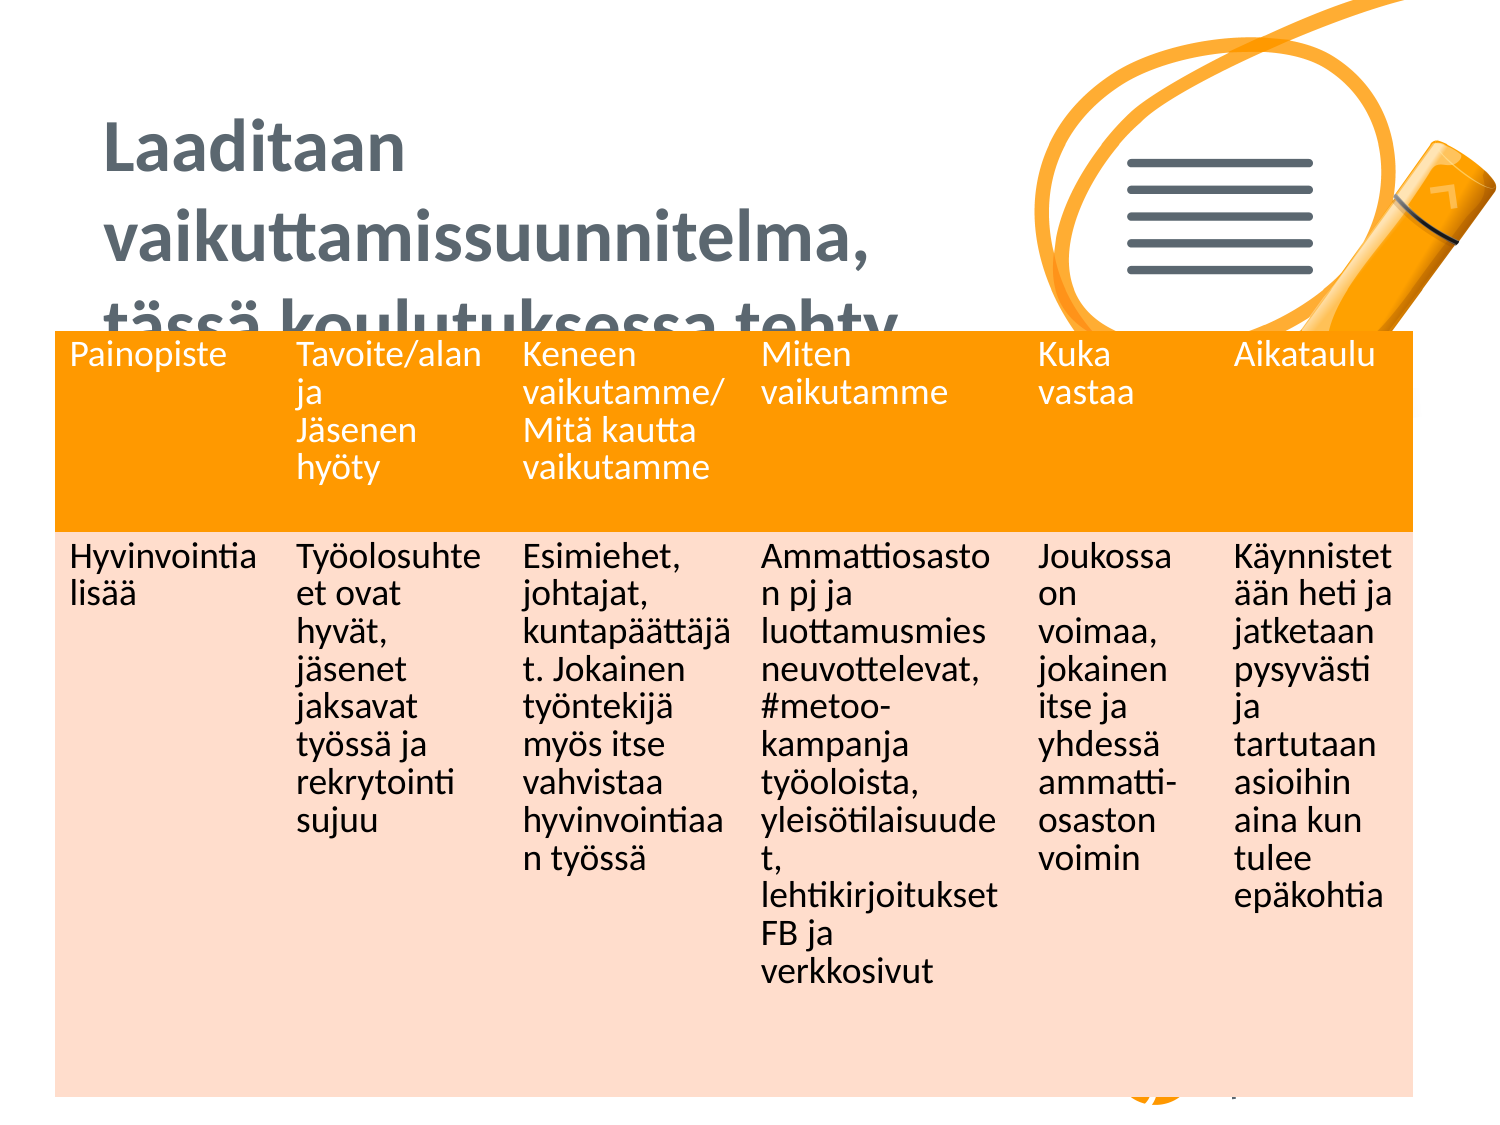

# Laaditaan vaikuttamissuunnitelma, tässä koulutuksessa tehty malli
| Painopiste | Tavoite/alan ja Jäsenen hyöty | Keneen vaikutamme/Mitä kautta vaikutamme | Miten vaikutamme | Kuka vastaa | Aikataulu |
| --- | --- | --- | --- | --- | --- |
| Hyvinvointia lisää | Työolosuhteet ovat hyvät, jäsenet jaksavat työssä ja rekrytointi sujuu | Esimiehet, johtajat, kuntapäättäjät. Jokainen työntekijä myös itse vahvistaa hyvinvointiaan työssä | Ammattiosaston pj ja luottamusmies neuvottelevat, #metoo-kampanja työoloista, yleisötilaisuudet, lehtikirjoitukset FB ja verkkosivut | Joukossa on voimaa, jokainen itse ja yhdessä ammatti-osaston voimin | Käynnistetään heti ja jatketaan pysyvästi ja tartutaan asioihin aina kun tulee epäkohtia |